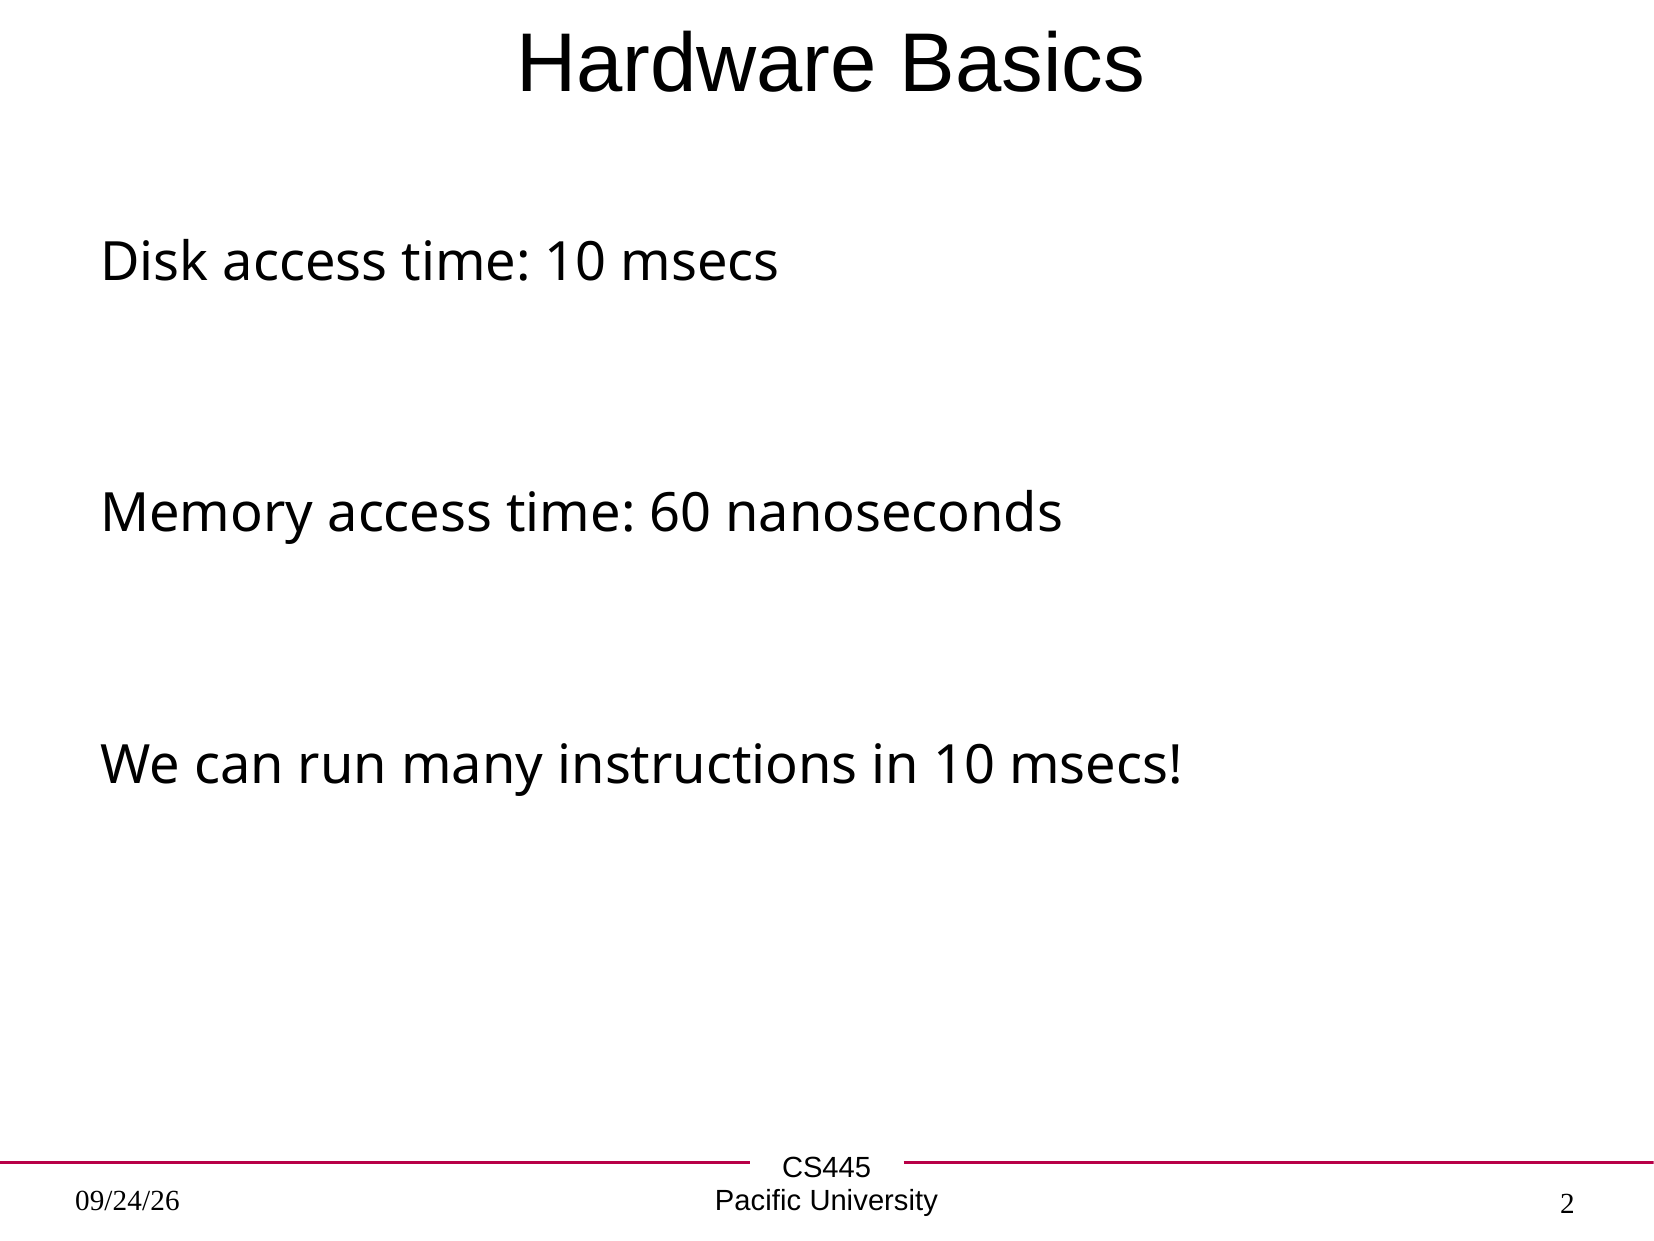

# Hardware Basics
Disk access time: 10 msecs
Memory access time: 60 nanoseconds
We can run many instructions in 10 msecs!